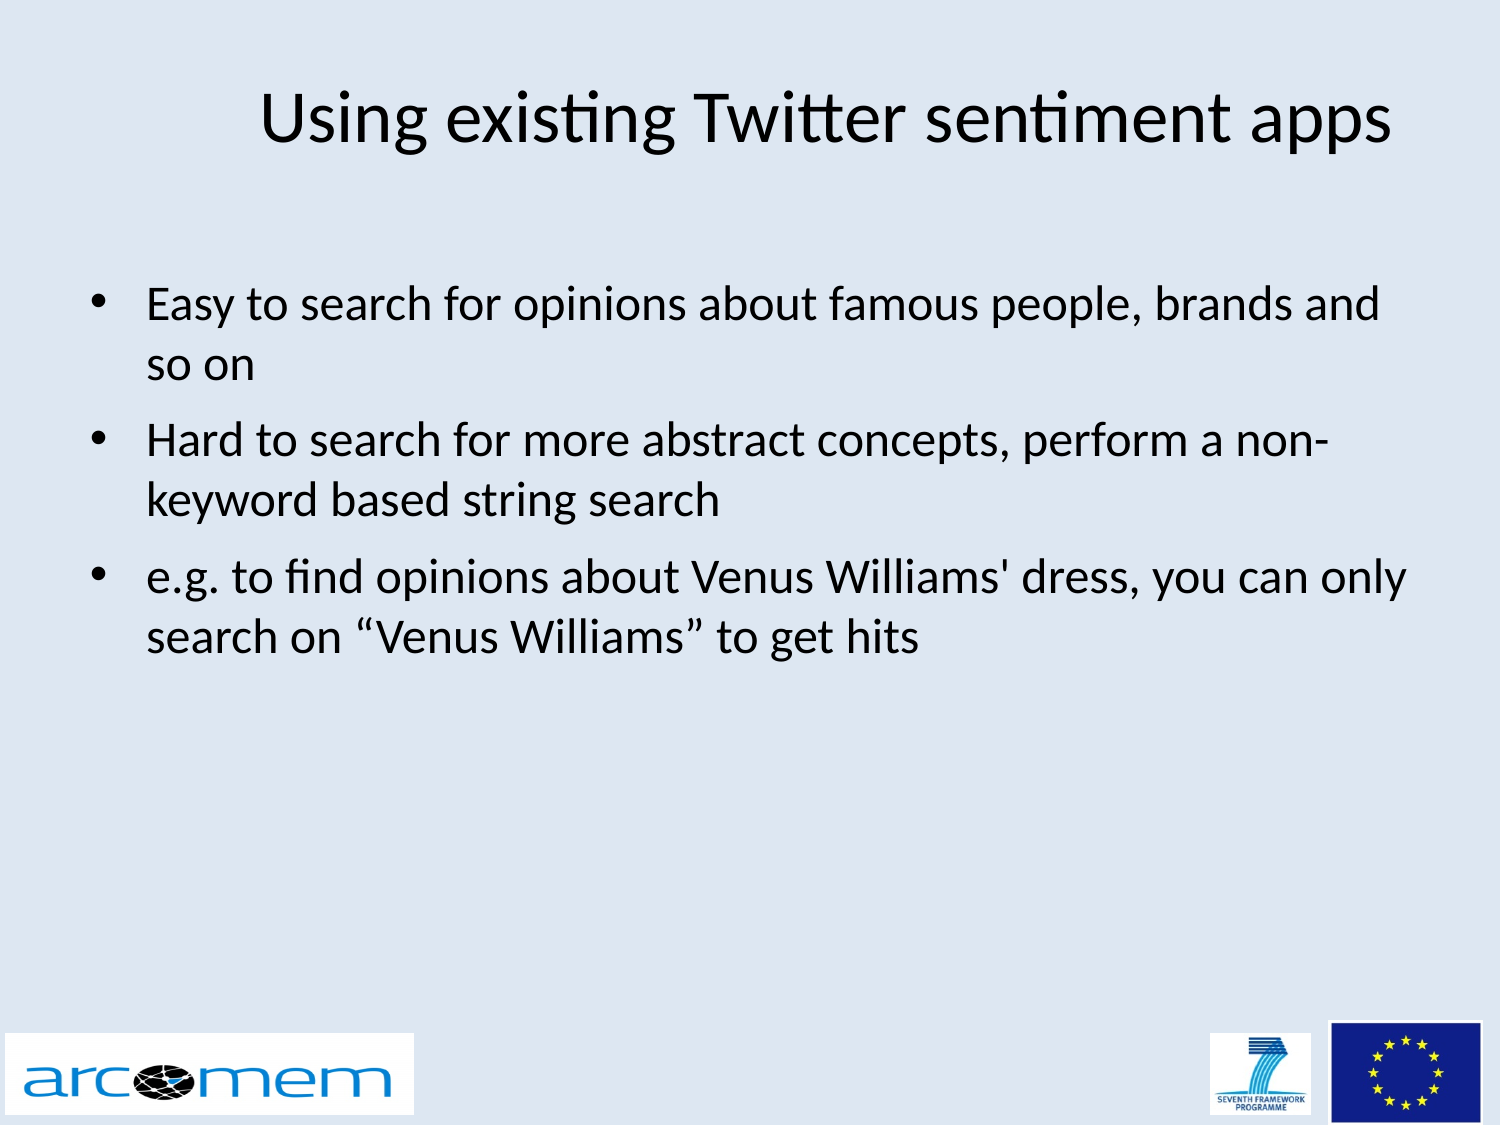

# Using existing Twitter sentiment apps
Easy to search for opinions about famous people, brands and so on
Hard to search for more abstract concepts, perform a non-keyword based string search
e.g. to find opinions about Venus Williams' dress, you can only search on “Venus Williams” to get hits